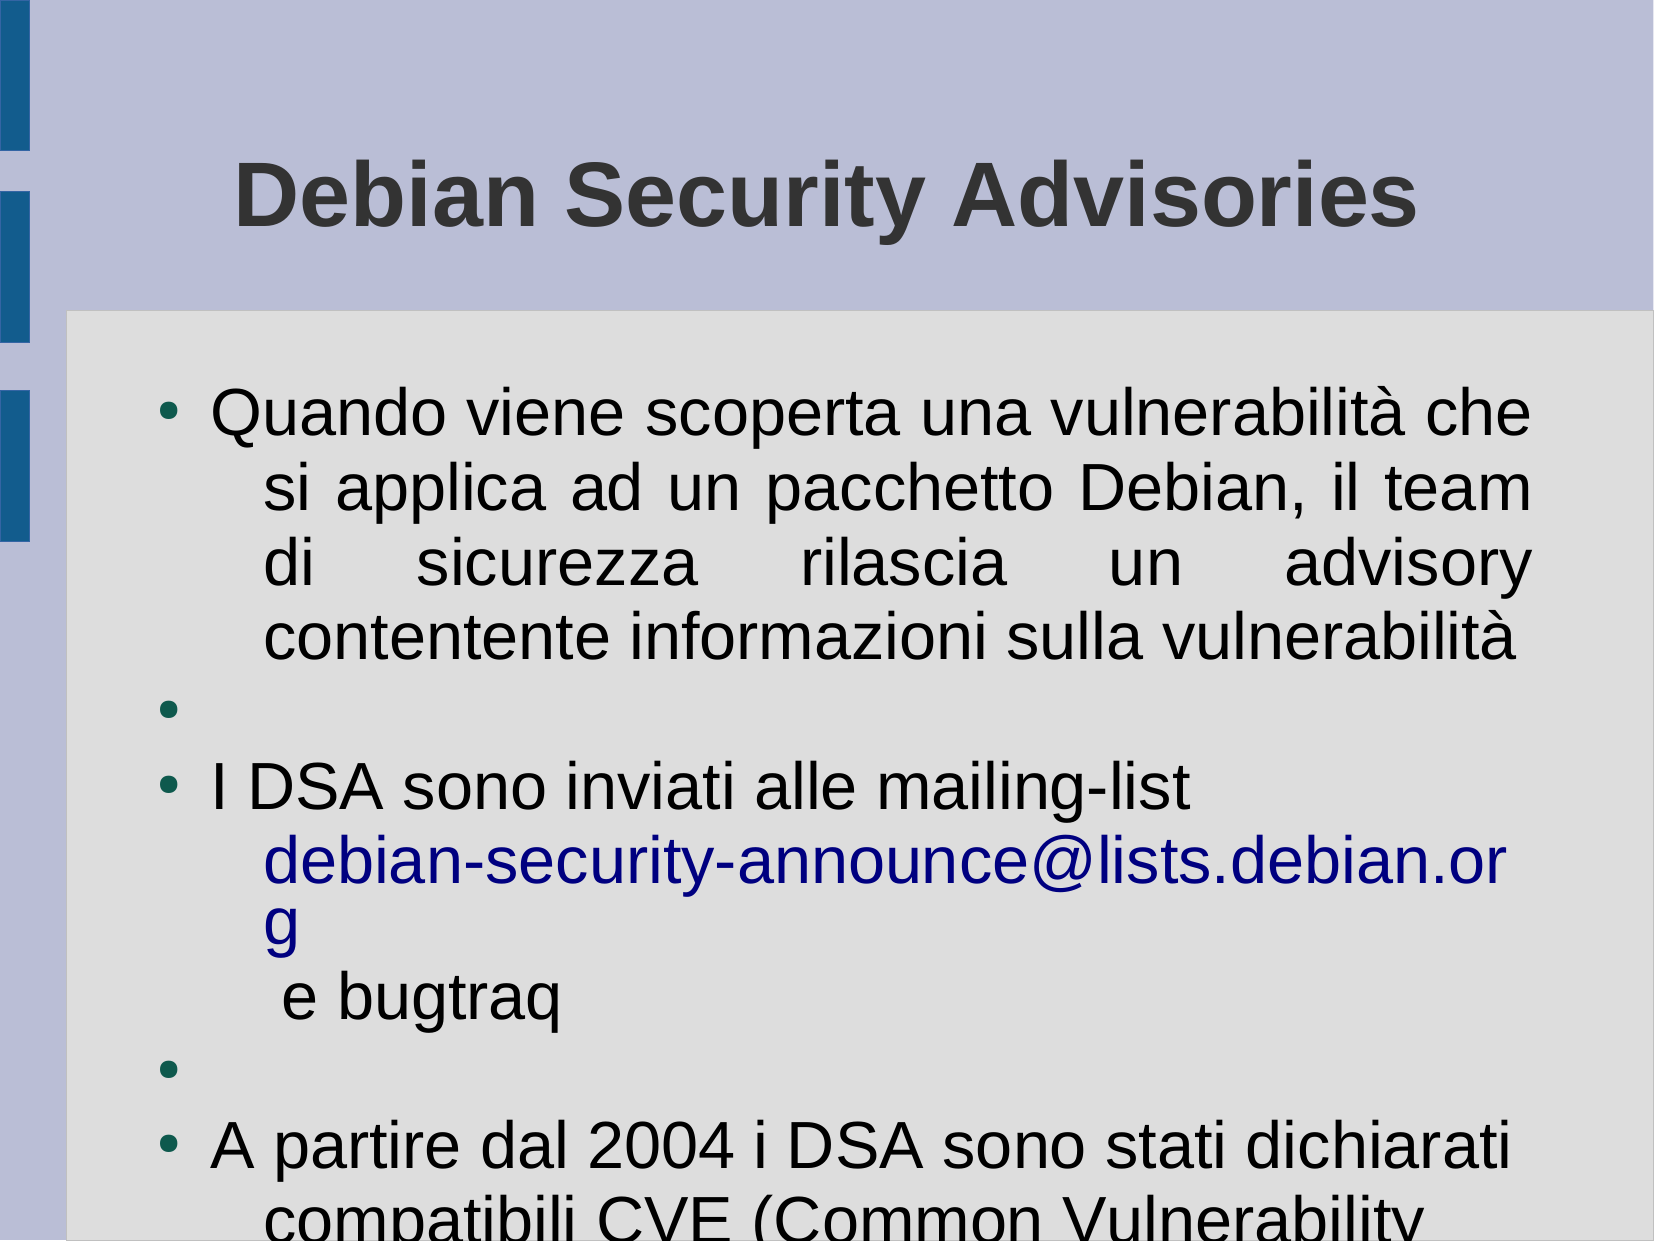

# Debian Security Advisories
Quando viene scoperta una vulnerabilità che si applica ad un pacchetto Debian, il team di sicurezza rilascia un advisory contentente informazioni sulla vulnerabilità
I DSA sono inviati alle mailing-list debian-security-announce@lists.debian.org e bugtraq
A partire dal 2004 i DSA sono stati dichiarati compatibili CVE (Common Vulnerability Exposures)